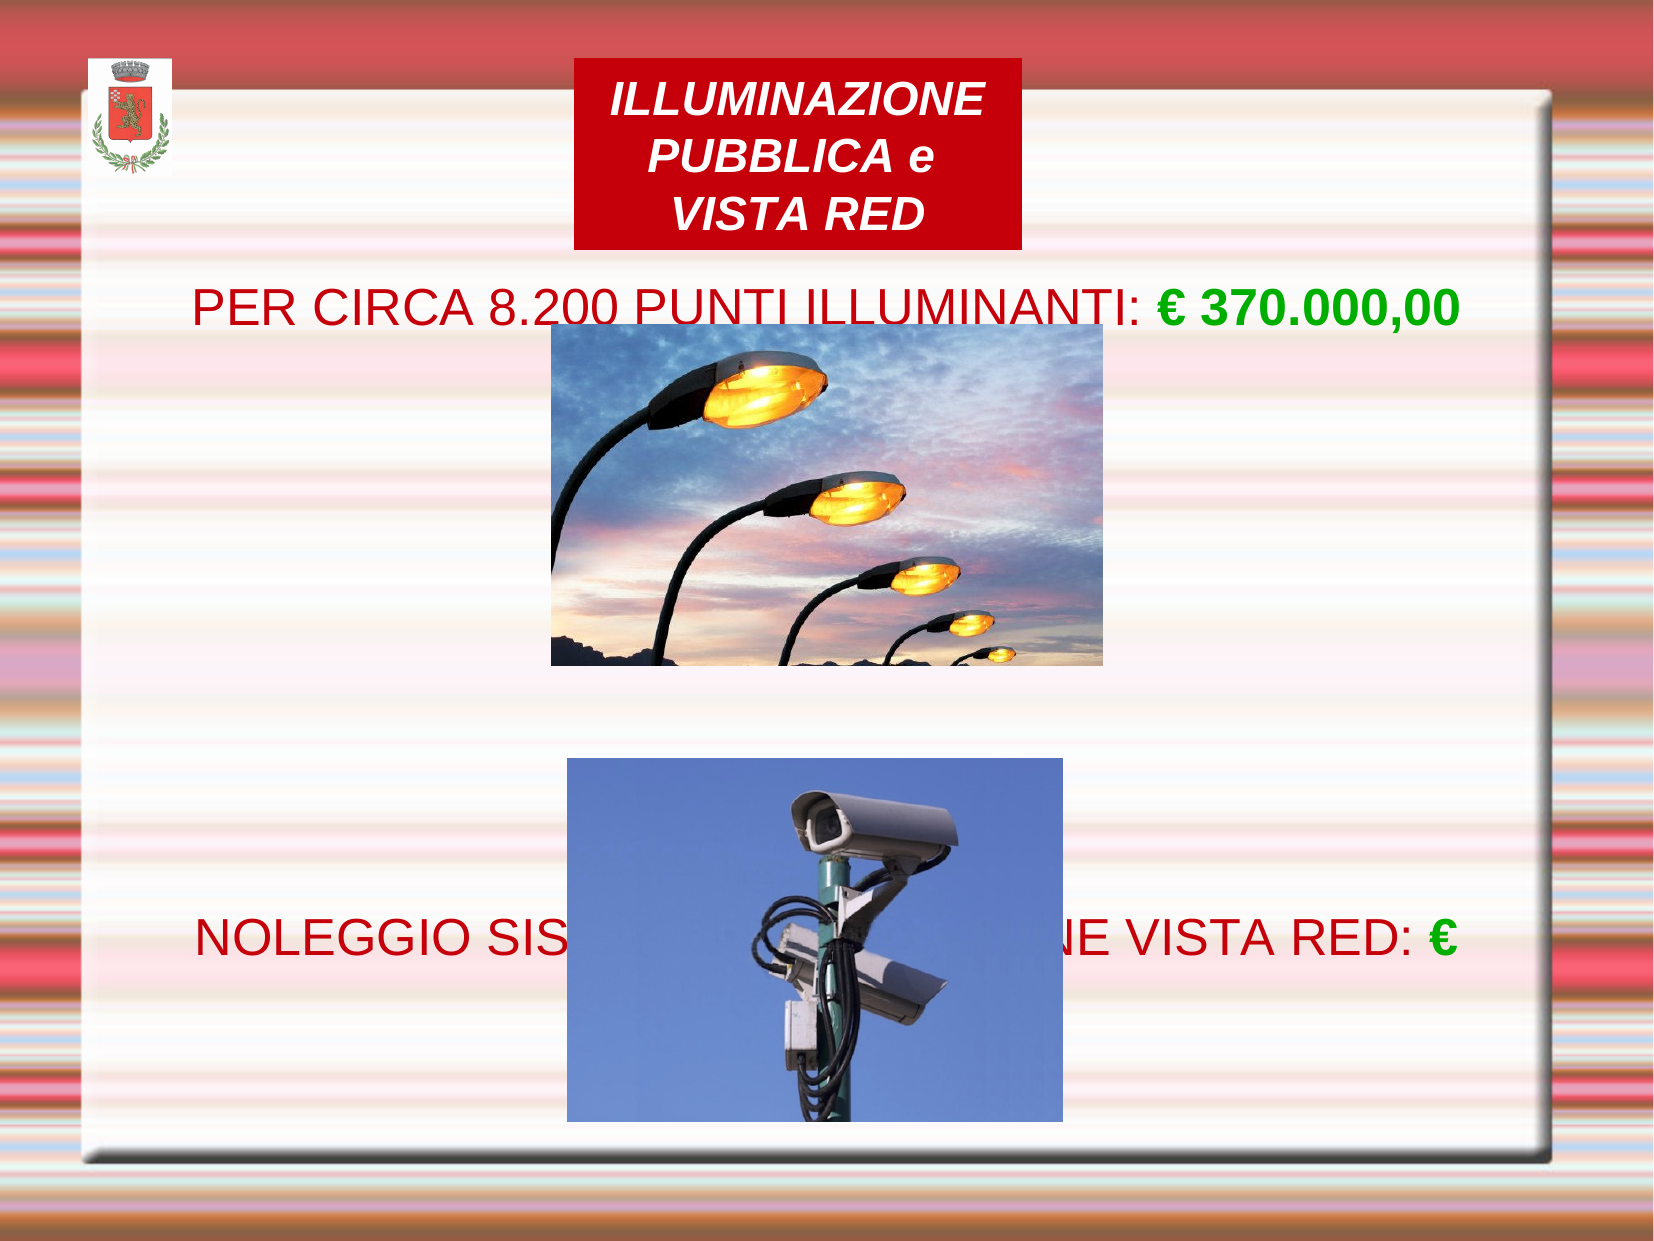

# ILLUMINAZIONE PUBBLICA e VISTA RED
PER CIRCA 8.200 PUNTI ILLUMINANTI: € 370.000,00
NOLEGGIO SISTEMA DI INFRAZIONE VISTA RED: € 79.200,00